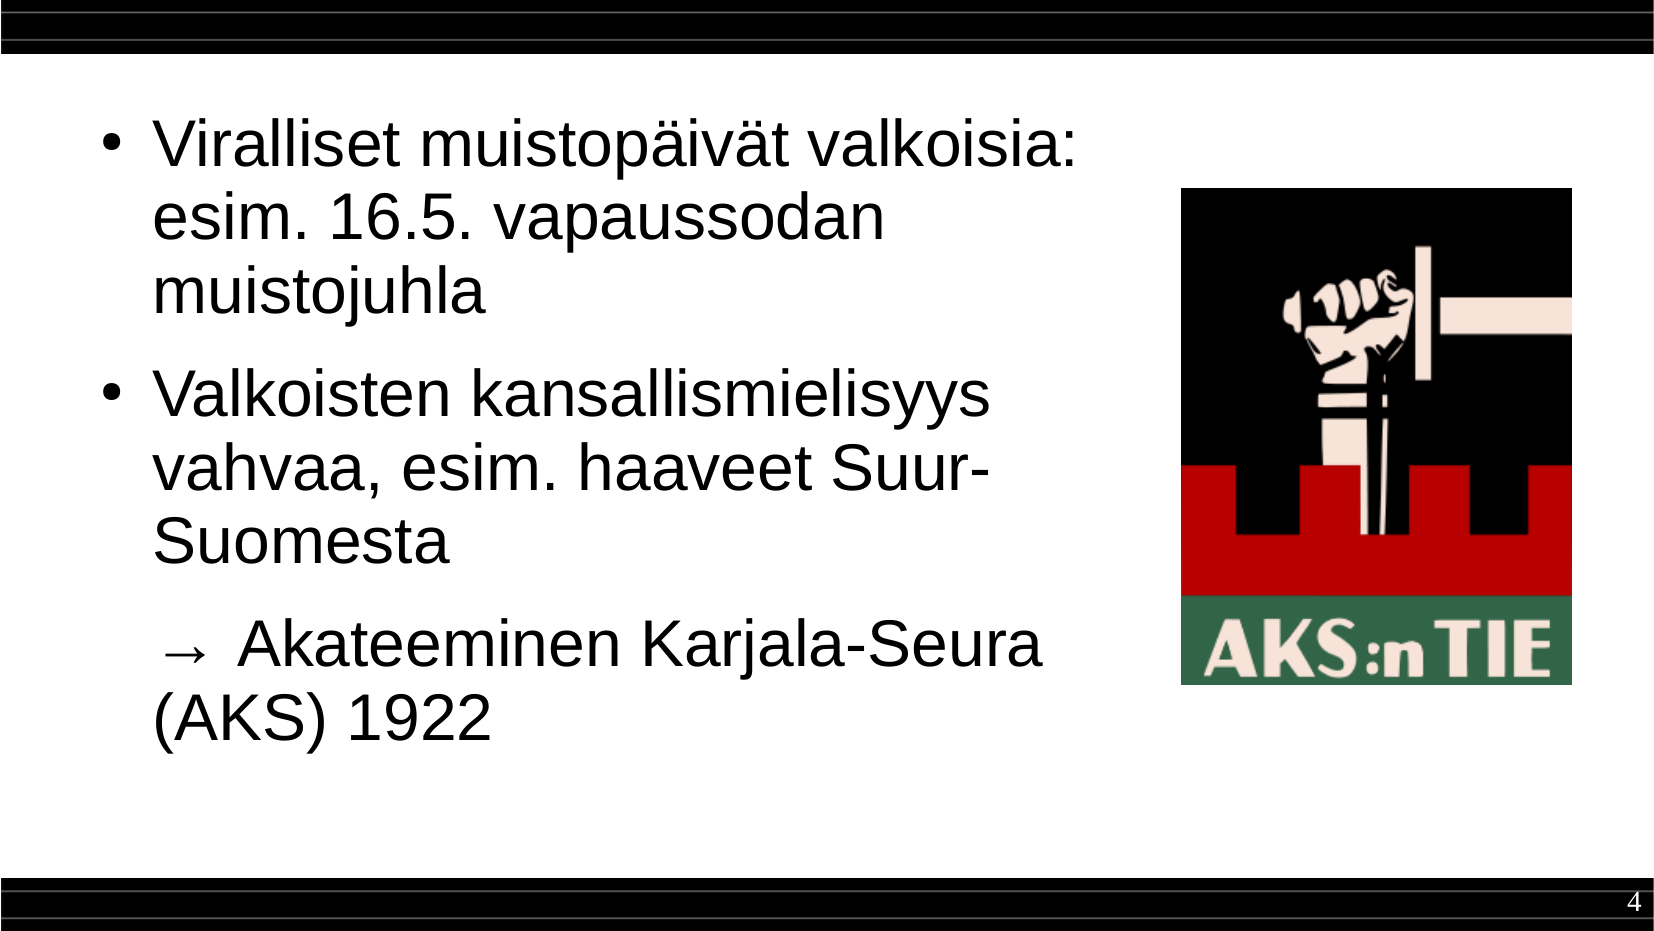

# Viralliset muistopäivät valkoisia: esim. 16.5. vapaussodan muistojuhla
Valkoisten kansallismielisyys vahvaa, esim. haaveet Suur-Suomesta
→ Akateeminen Karjala-Seura (AKS) 1922